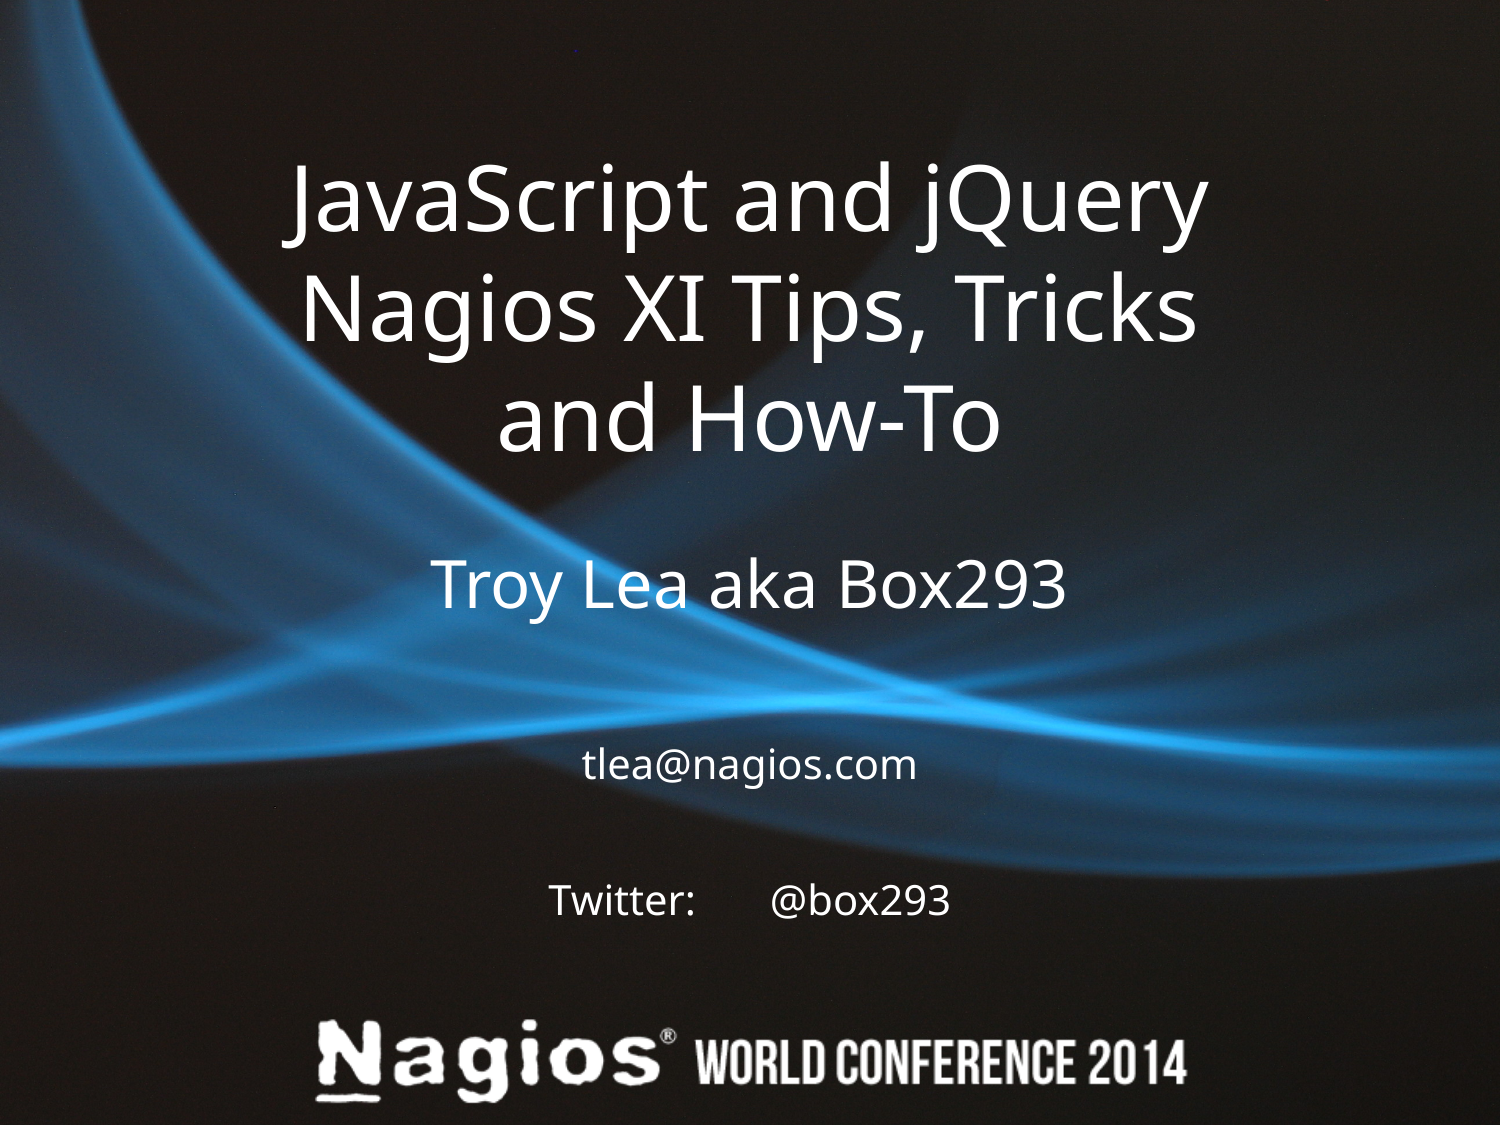

# JavaScript and jQuery Nagios XI Tips, Tricks and How-To
Troy Lea aka Box293
tlea@nagios.com
Twitter:	@box293